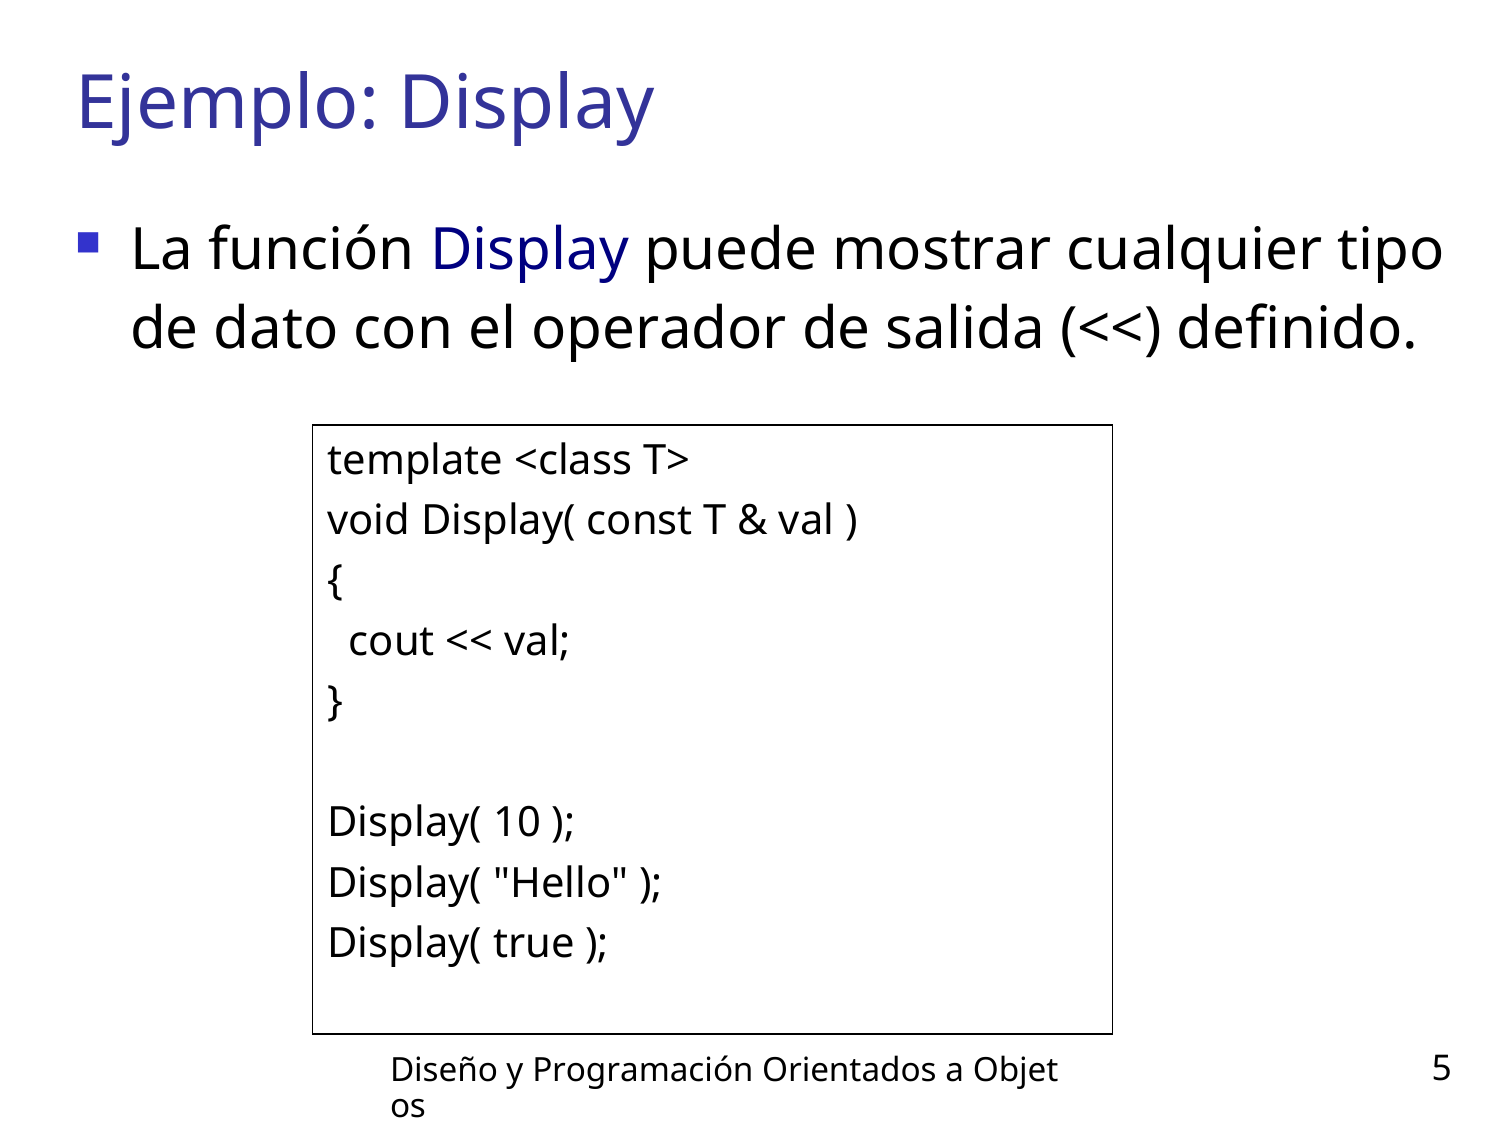

Ejemplo: Display
# La función Display puede mostrar cualquier tipo de dato con el operador de salida (<<) definido.
template <class T>
void Display( const T & val )
{
 cout << val;
}
Display( 10 );
Display( "Hello" );
Display( true );
Diseño y Programación Orientados a Objetos
5